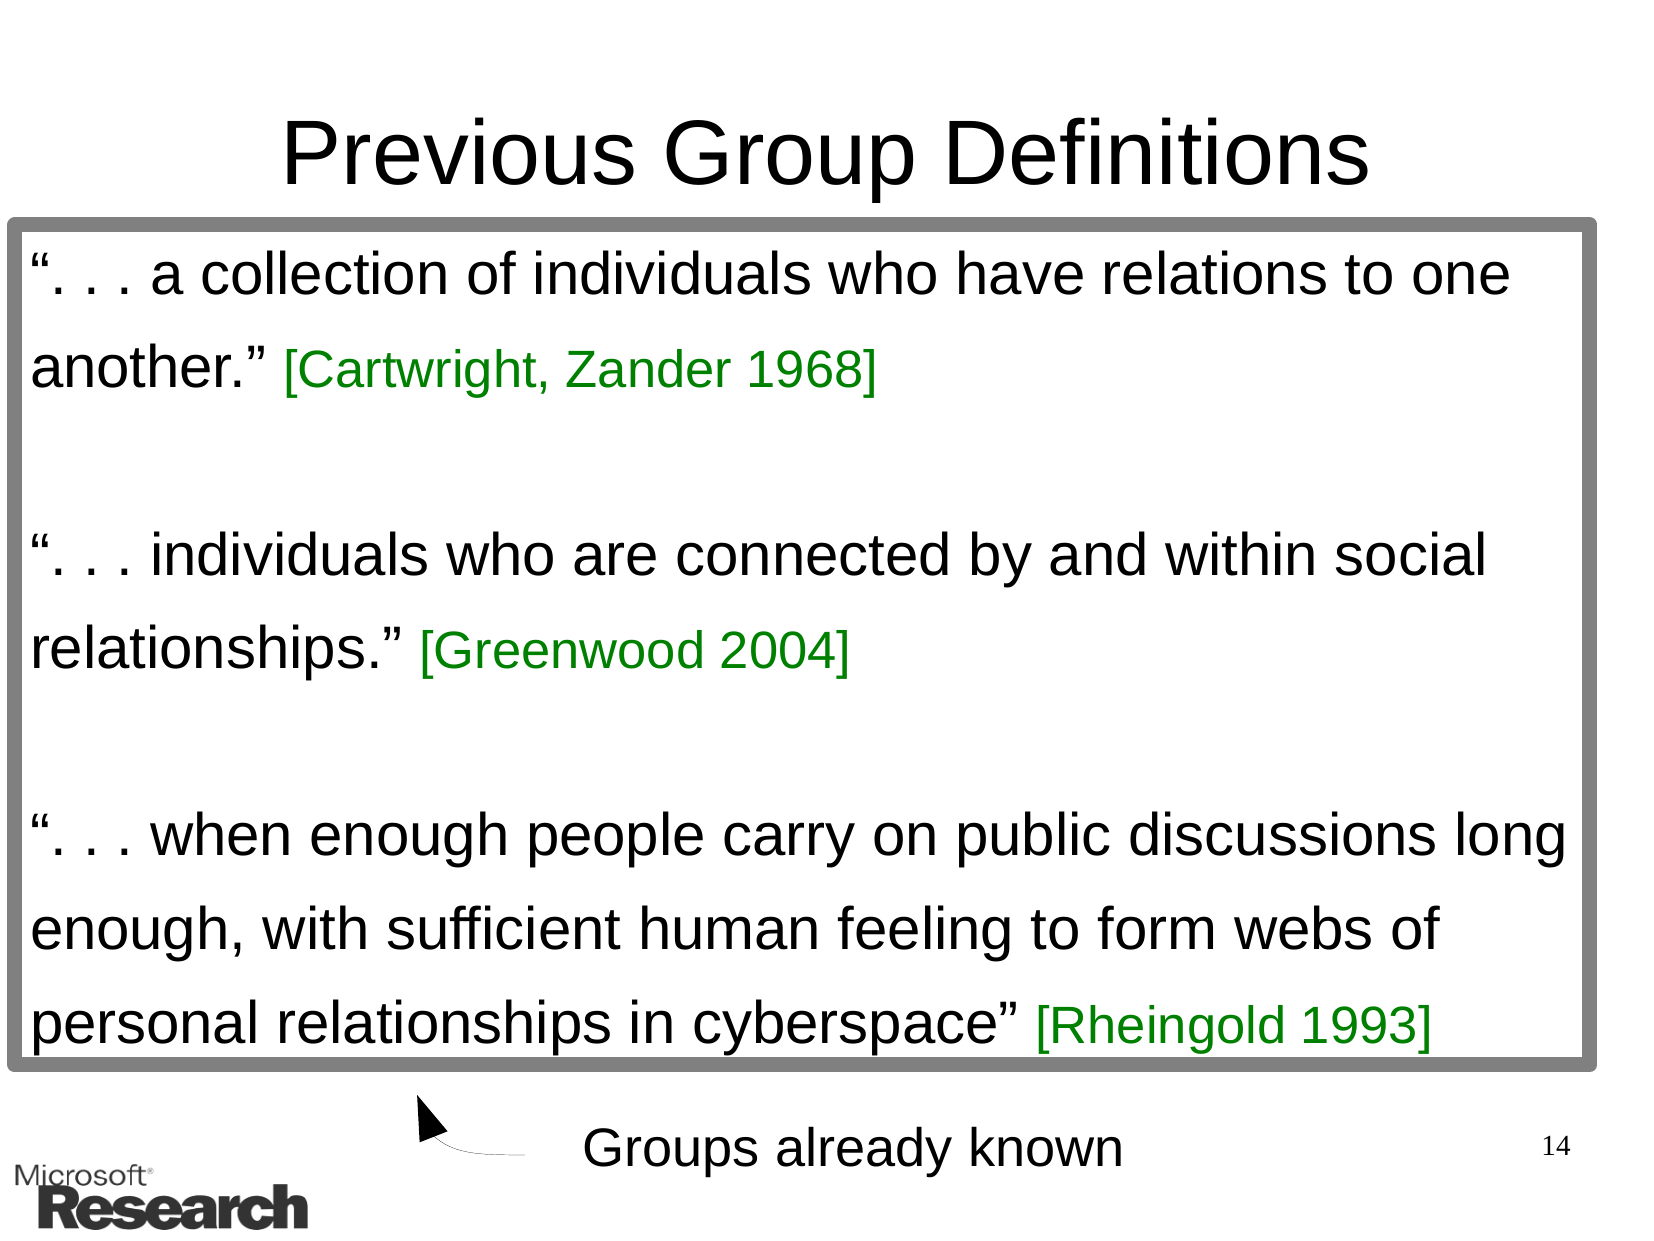

# Previous Group Definitions
“. . . a collection of individuals who have relations to one
another.” [Cartwright, Zander 1968]
“. . . individuals who are connected by and within social
relationships.” [Greenwood 2004]
“. . . when enough people carry on public discussions long
enough, with sufficient human feeling to form webs of
personal relationships in cyberspace” [Rheingold 1993]
Groups already known
14